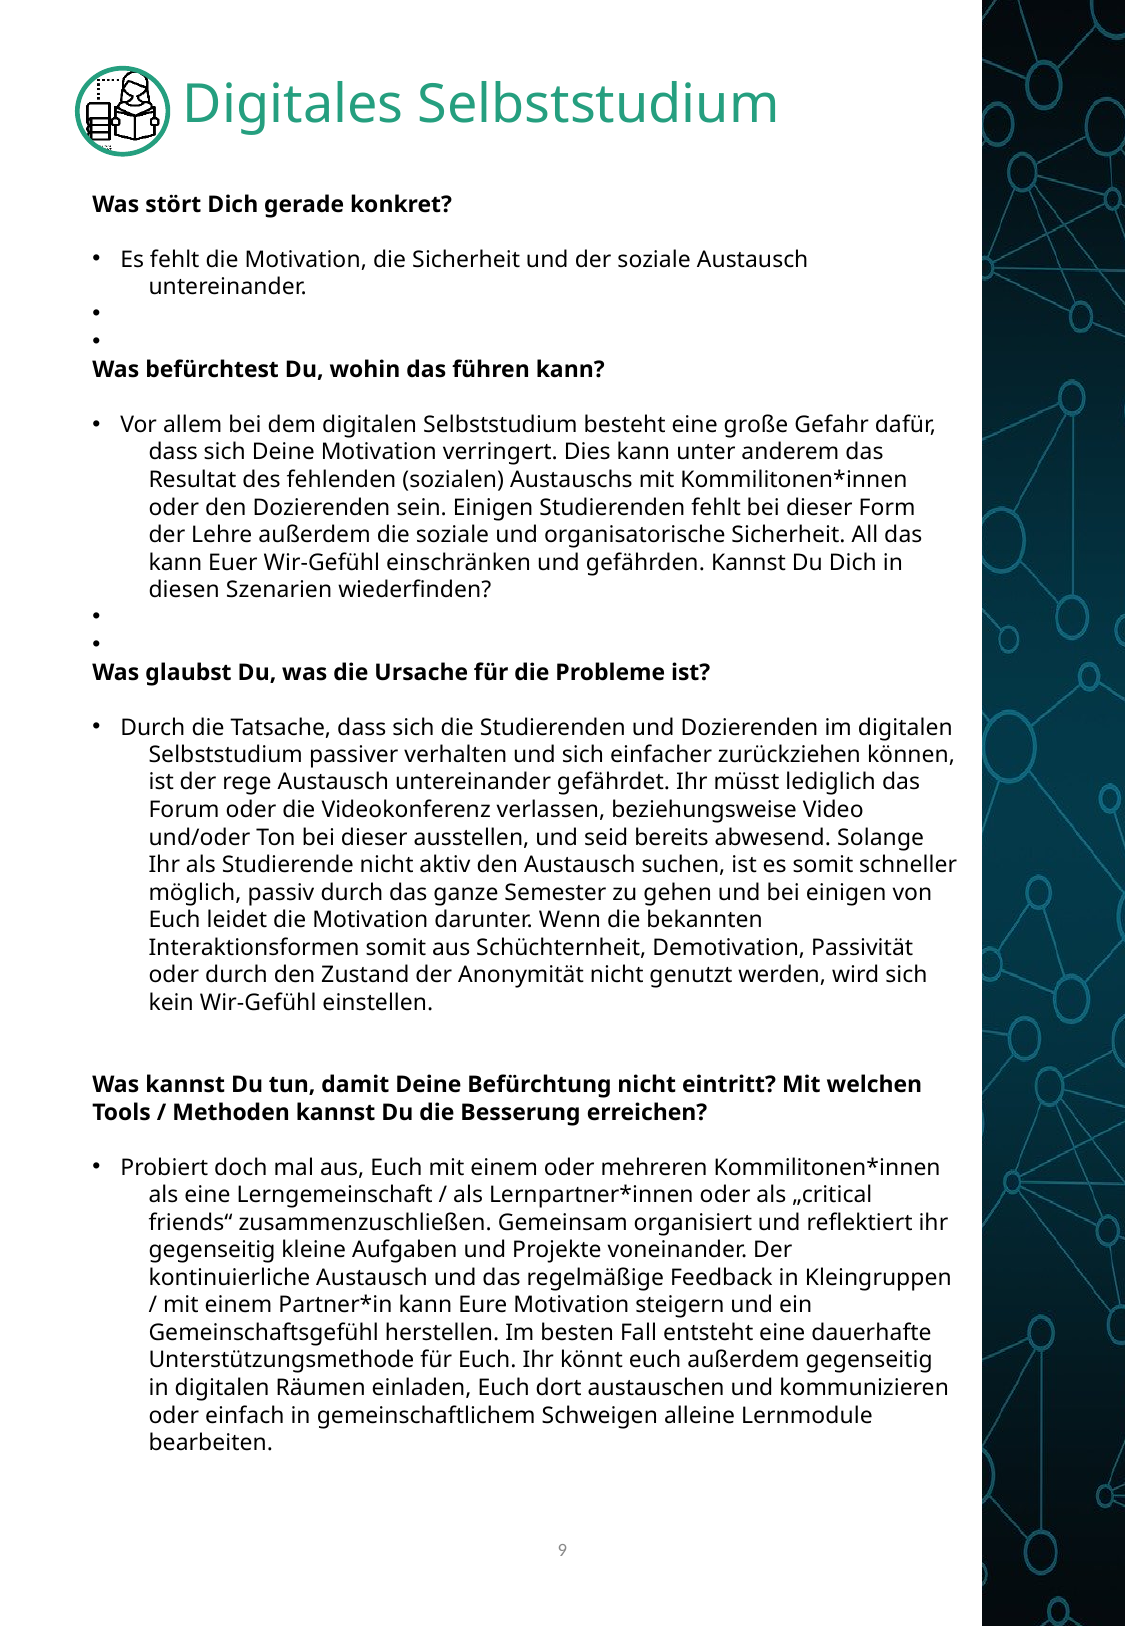

# Digitales Selbststudium
Was stört Dich gerade konkret?
Es fehlt die Motivation, die Sicherheit und der soziale Austausch untereinander.
Was befürchtest Du, wohin das führen kann?
Vor allem bei dem digitalen Selbststudium besteht eine große Gefahr dafür, dass sich Deine Motivation verringert. Dies kann unter anderem das Resultat des fehlenden (sozialen) Austauschs mit Kommilitonen*innen oder den Dozierenden sein. Einigen Studierenden fehlt bei dieser Form der Lehre außerdem die soziale und organisatorische Sicherheit. All das kann Euer Wir-Gefühl einschränken und gefährden. Kannst Du Dich in diesen Szenarien wiederfinden?
Was glaubst Du, was die Ursache für die Probleme ist?
Durch die Tatsache, dass sich die Studierenden und Dozierenden im digitalen Selbststudium passiver verhalten und sich einfacher zurückziehen können, ist der rege Austausch untereinander gefährdet. Ihr müsst lediglich das Forum oder die Videokonferenz verlassen, beziehungsweise Video und/oder Ton bei dieser ausstellen, und seid bereits abwesend. Solange Ihr als Studierende nicht aktiv den Austausch suchen, ist es somit schneller möglich, passiv durch das ganze Semester zu gehen und bei einigen von Euch leidet die Motivation darunter. Wenn die bekannten Interaktionsformen somit aus Schüchternheit, Demotivation, Passivität oder durch den Zustand der Anonymität nicht genutzt werden, wird sich kein Wir-Gefühl einstellen.
Was kannst Du tun, damit Deine Befürchtung nicht eintritt? Mit welchen Tools / Methoden kannst Du die Besserung erreichen?
Probiert doch mal aus, Euch mit einem oder mehreren Kommilitonen*innen als eine Lerngemeinschaft / als Lernpartner*innen oder als „critical friends“ zusammenzuschließen. Gemeinsam organisiert und reflektiert ihr gegenseitig kleine Aufgaben und Projekte voneinander. Der kontinuierliche Austausch und das regelmäßige Feedback in Kleingruppen / mit einem Partner*in kann Eure Motivation steigern und ein Gemeinschaftsgefühl herstellen. Im besten Fall entsteht eine dauerhafte Unterstützungsmethode für Euch. Ihr könnt euch außerdem gegenseitig in digitalen Räumen einladen, Euch dort austauschen und kommunizieren oder einfach in gemeinschaftlichem Schweigen alleine Lernmodule bearbeiten.
9